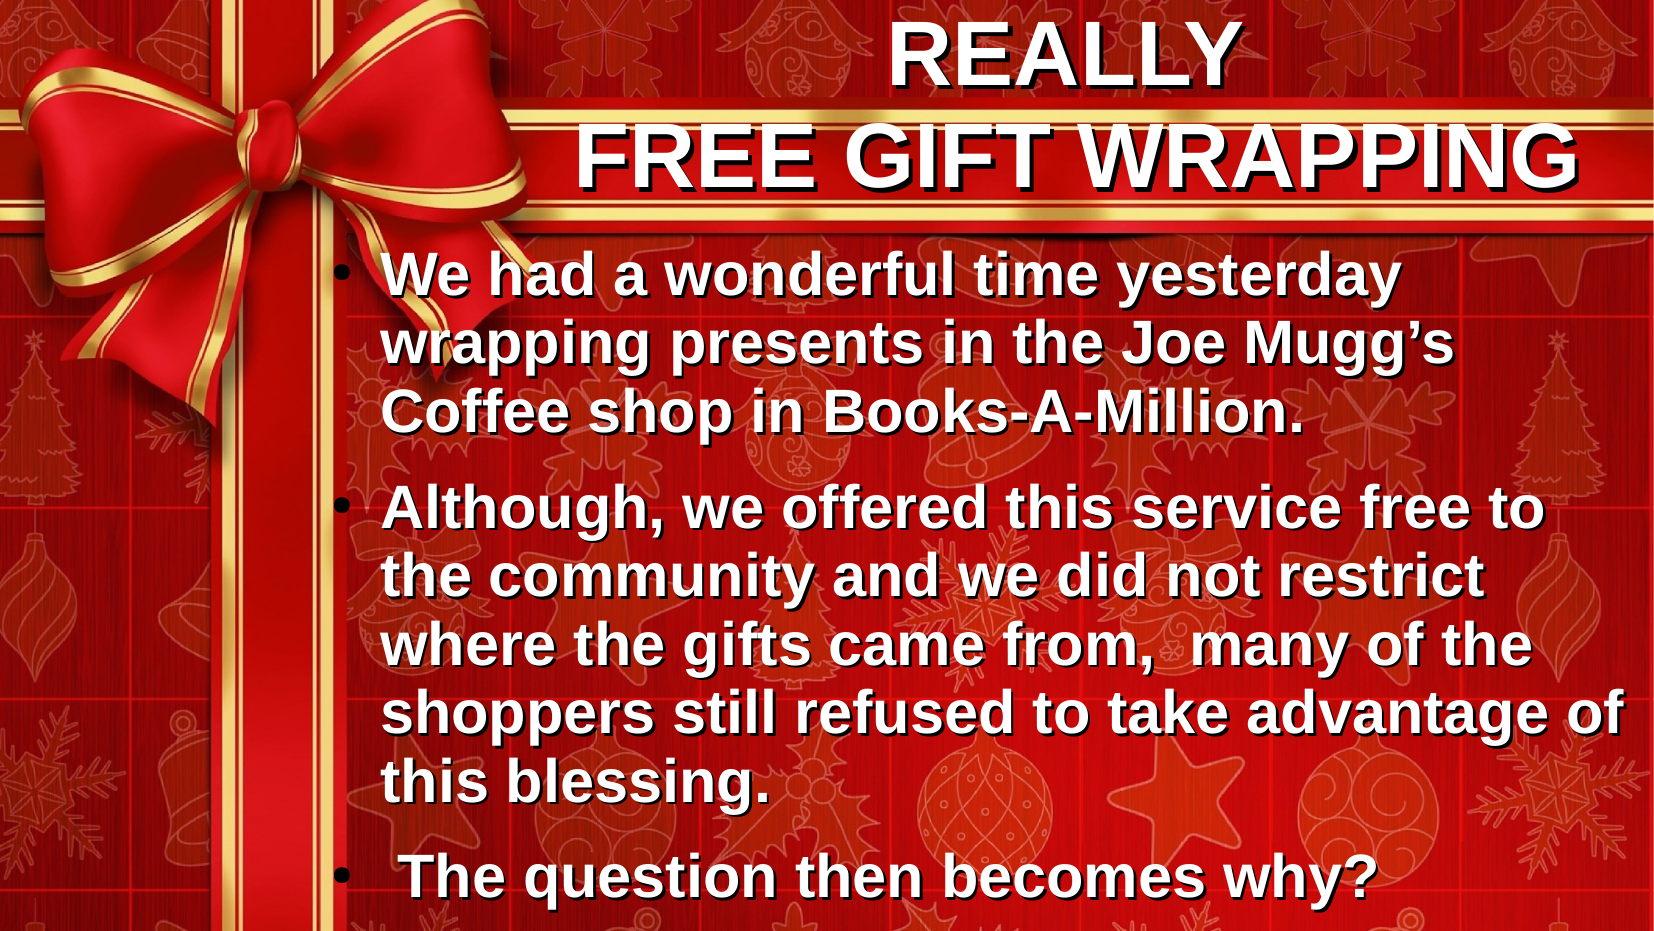

# REALLY FREE GIFT WRAPPING
We had a wonderful time yesterday wrapping presents in the Joe Mugg’s Coffee shop in Books-A-Million.
Although, we offered this service free to the community and we did not restrict where the gifts came from, many of the shoppers still refused to take advantage of this blessing.
 The question then becomes why?